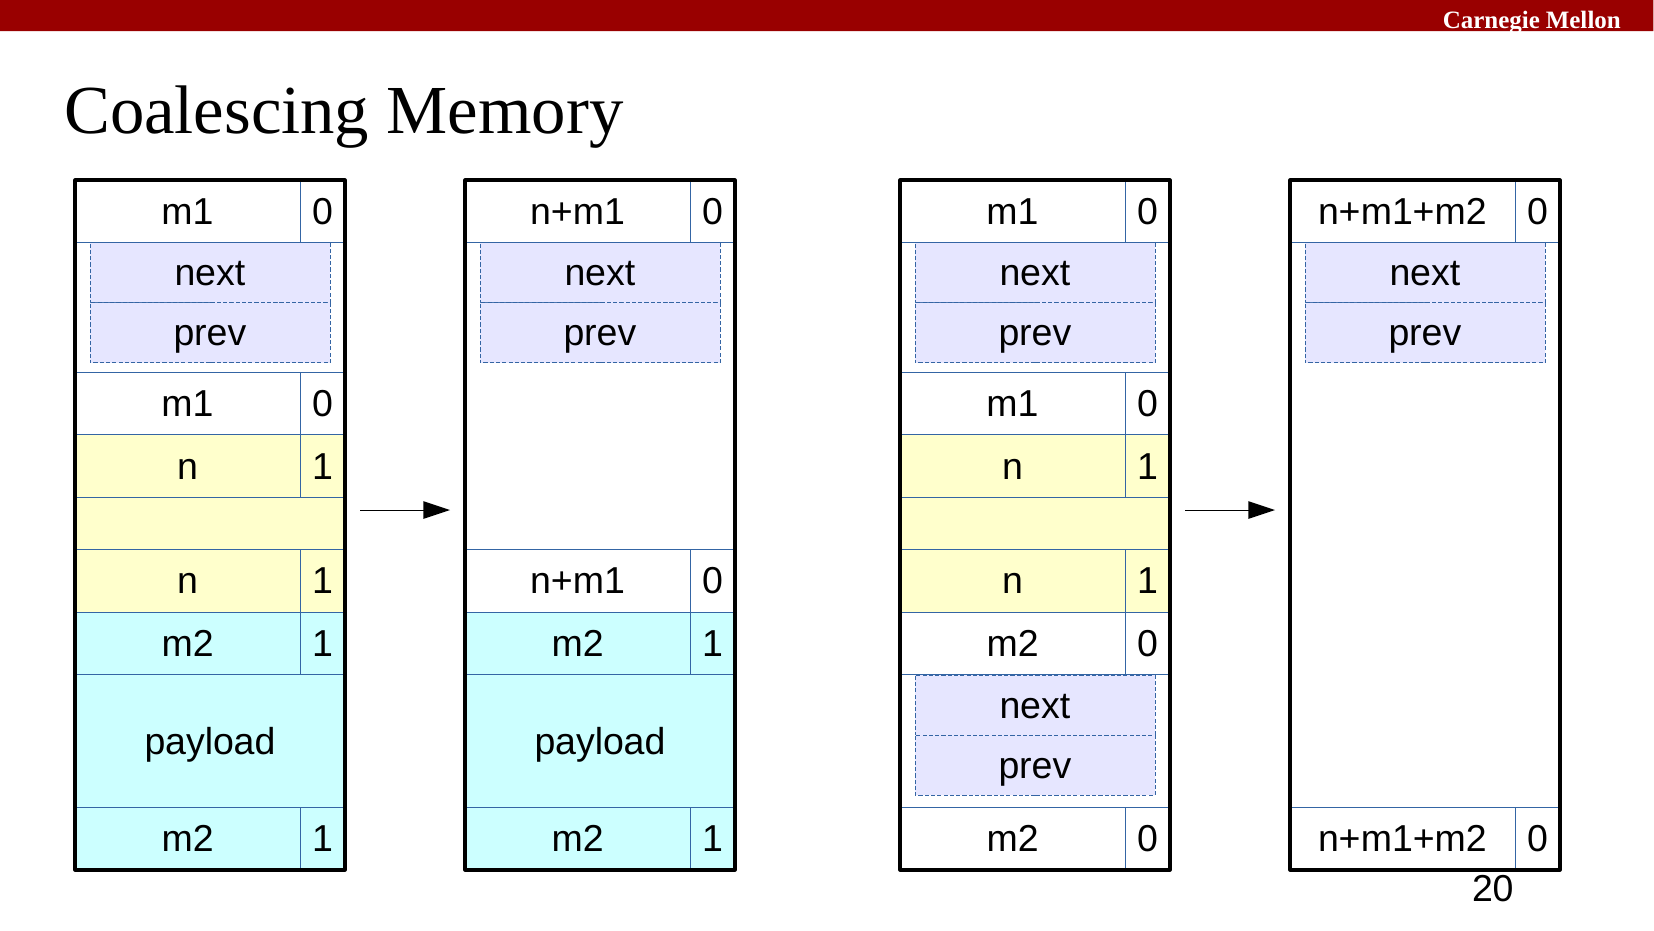

# Coalescing Memory
m1
0
n+m1
0
m1
0
n+m1+m2
0
next
next
next
next
prev
prev
prev
prev
m1
0
m1
0
n
1
n
1
n
1
n+m1
0
n
1
m2
1
m2
1
m2
0
payload
payload
next
prev
m2
1
m2
1
m2
0
n+m1+m2
0